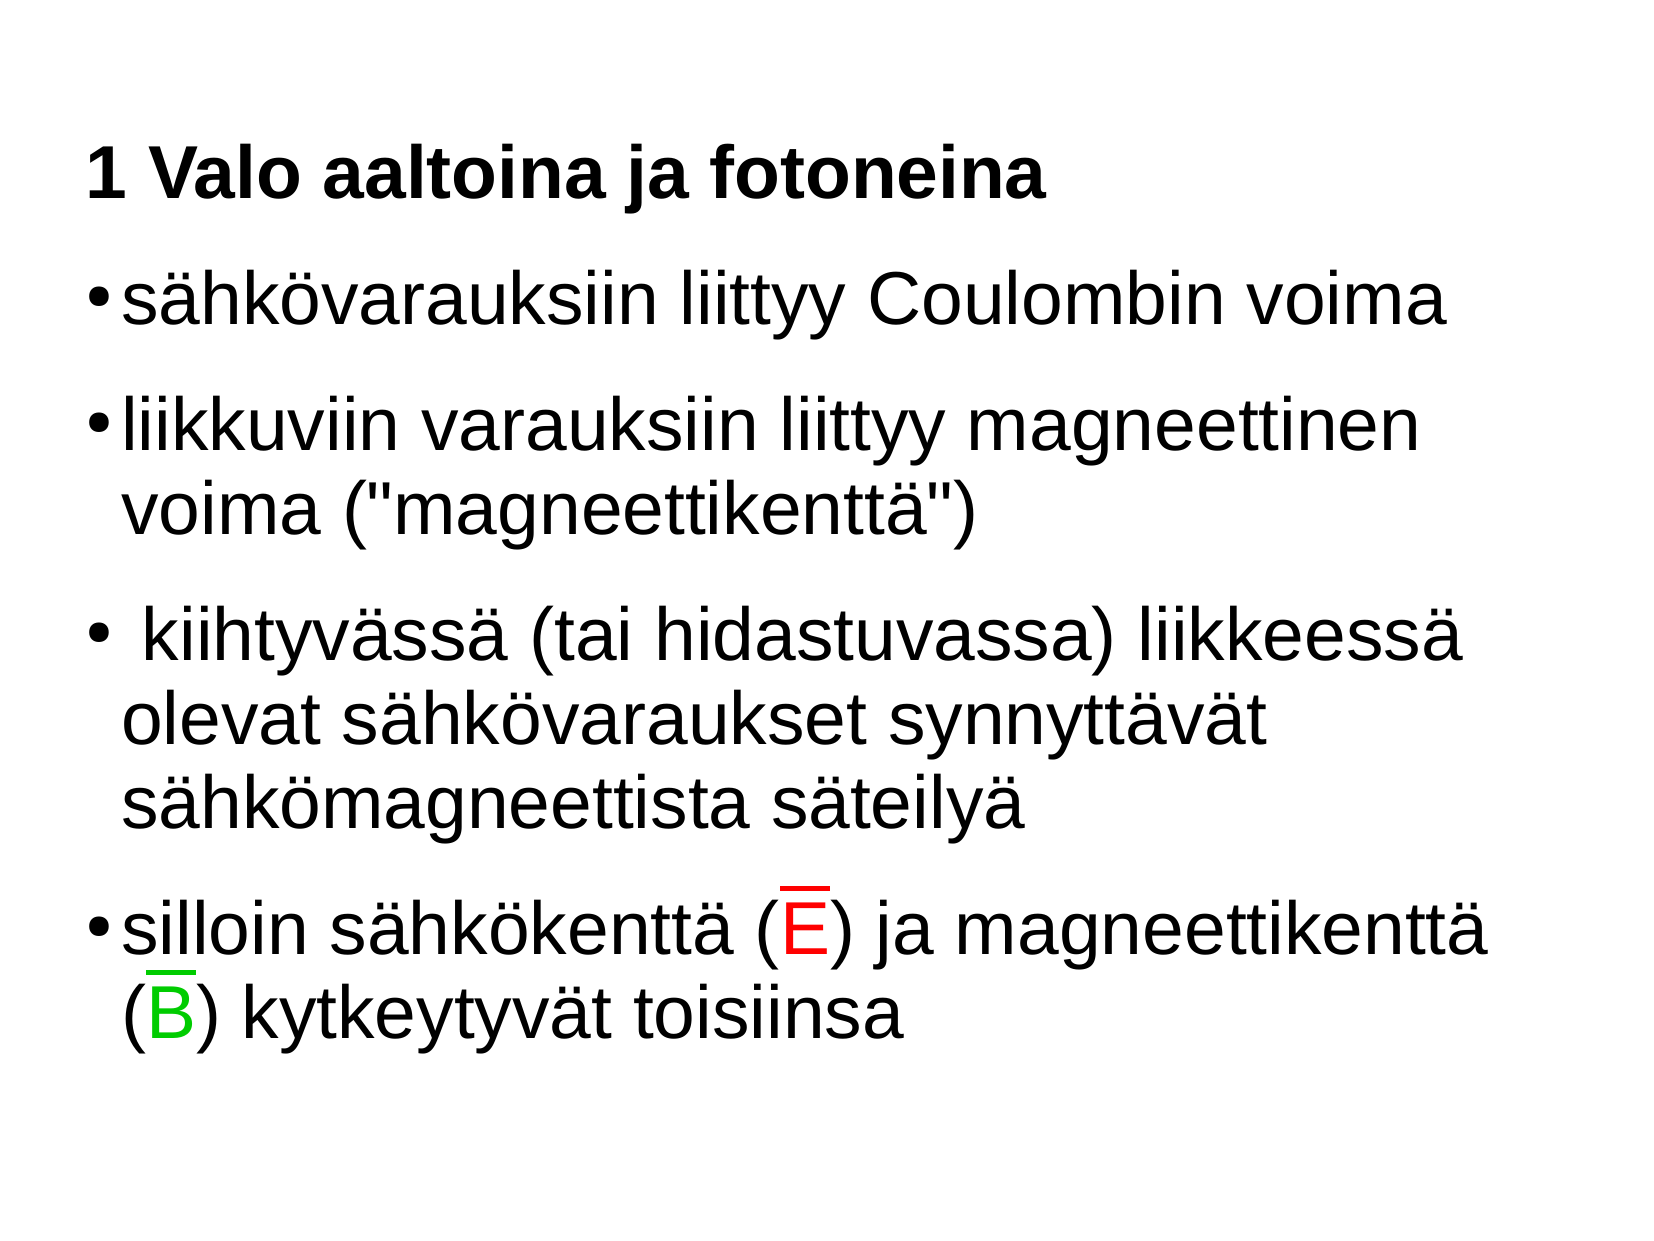

1 Valo aaltoina ja fotoneina
sähkövarauksiin liittyy Coulombin voima
liikkuviin varauksiin liittyy magneettinen voima ("magneettikenttä")
 kiihtyvässä (tai hidastuvassa) liikkeessä olevat sähkövaraukset synnyttävät sähkömagneettista säteilyä
silloin sähkökenttä (E) ja magneettikenttä (B) kytkeytyvät toisiinsa